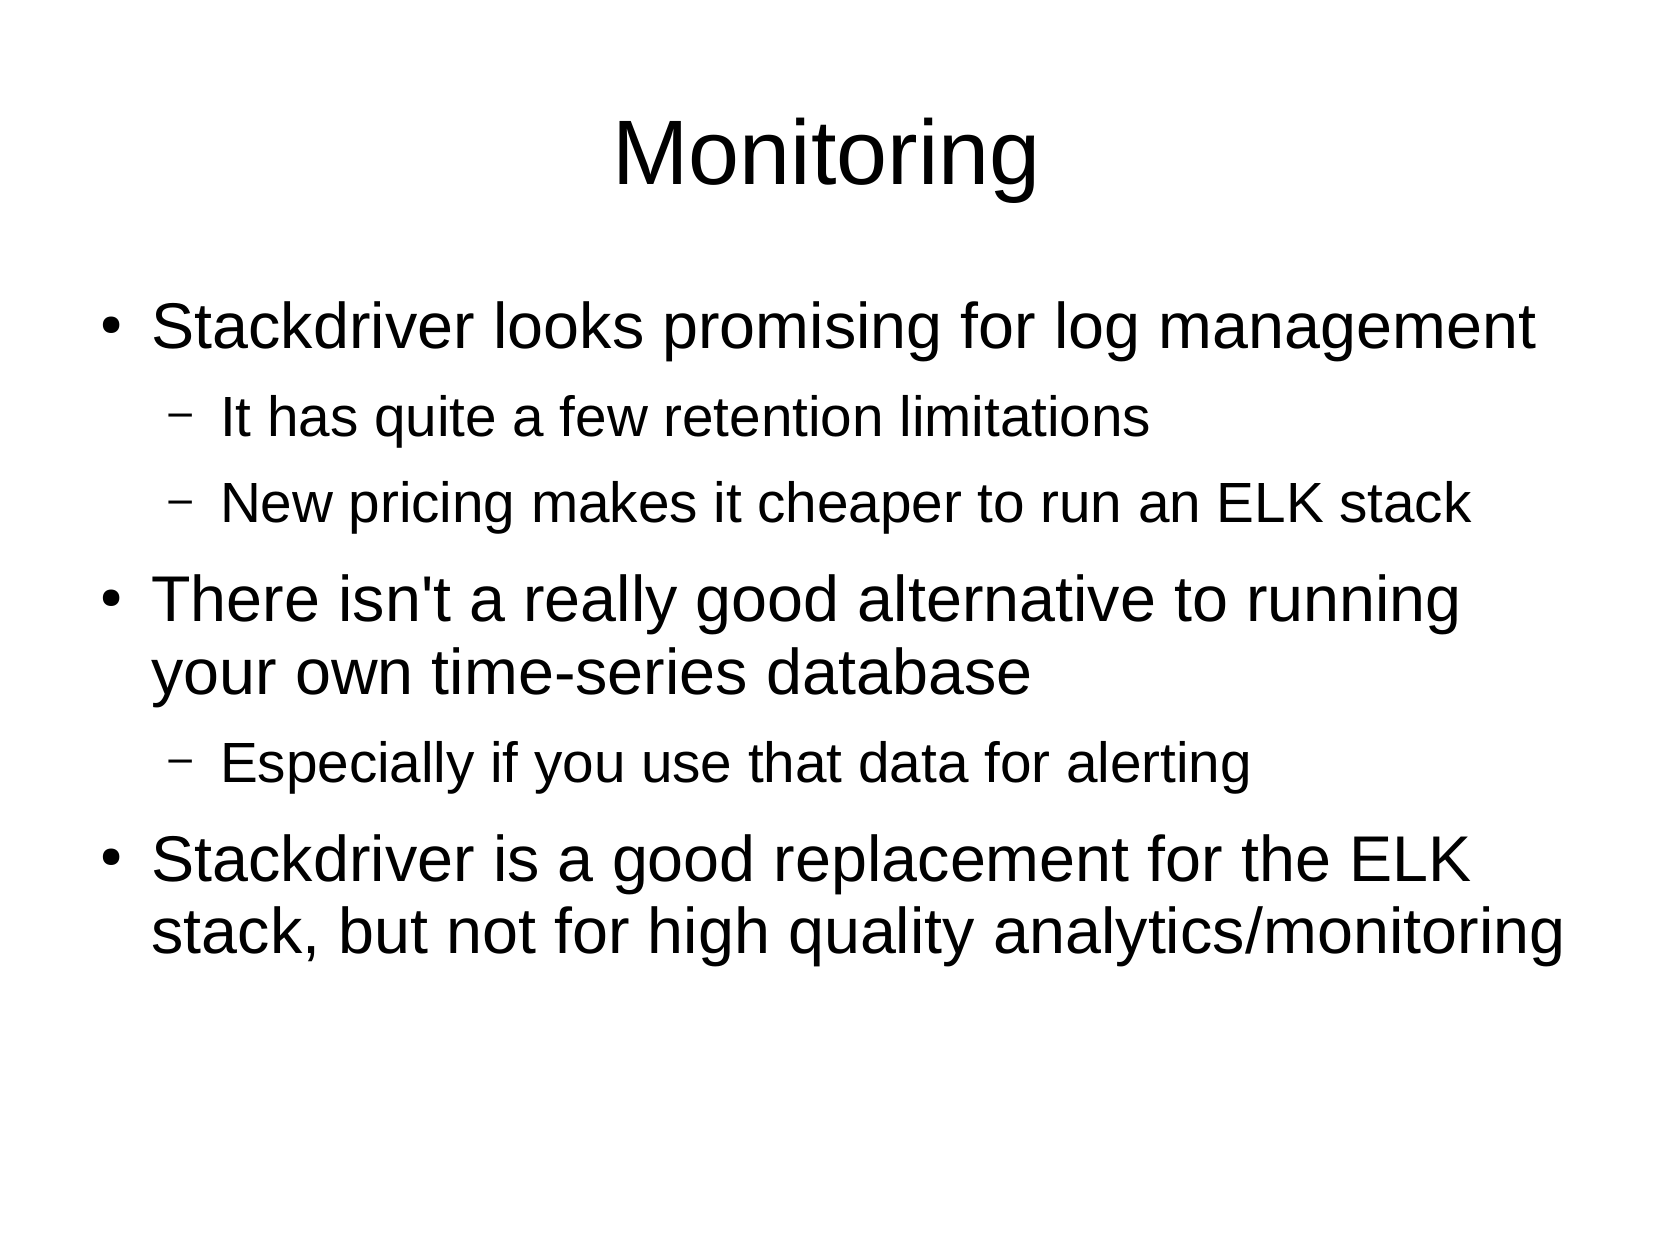

# Monitoring
Stackdriver looks promising for log management
It has quite a few retention limitations
New pricing makes it cheaper to run an ELK stack
There isn't a really good alternative to running your own time-series database
Especially if you use that data for alerting
Stackdriver is a good replacement for the ELK stack, but not for high quality analytics/monitoring